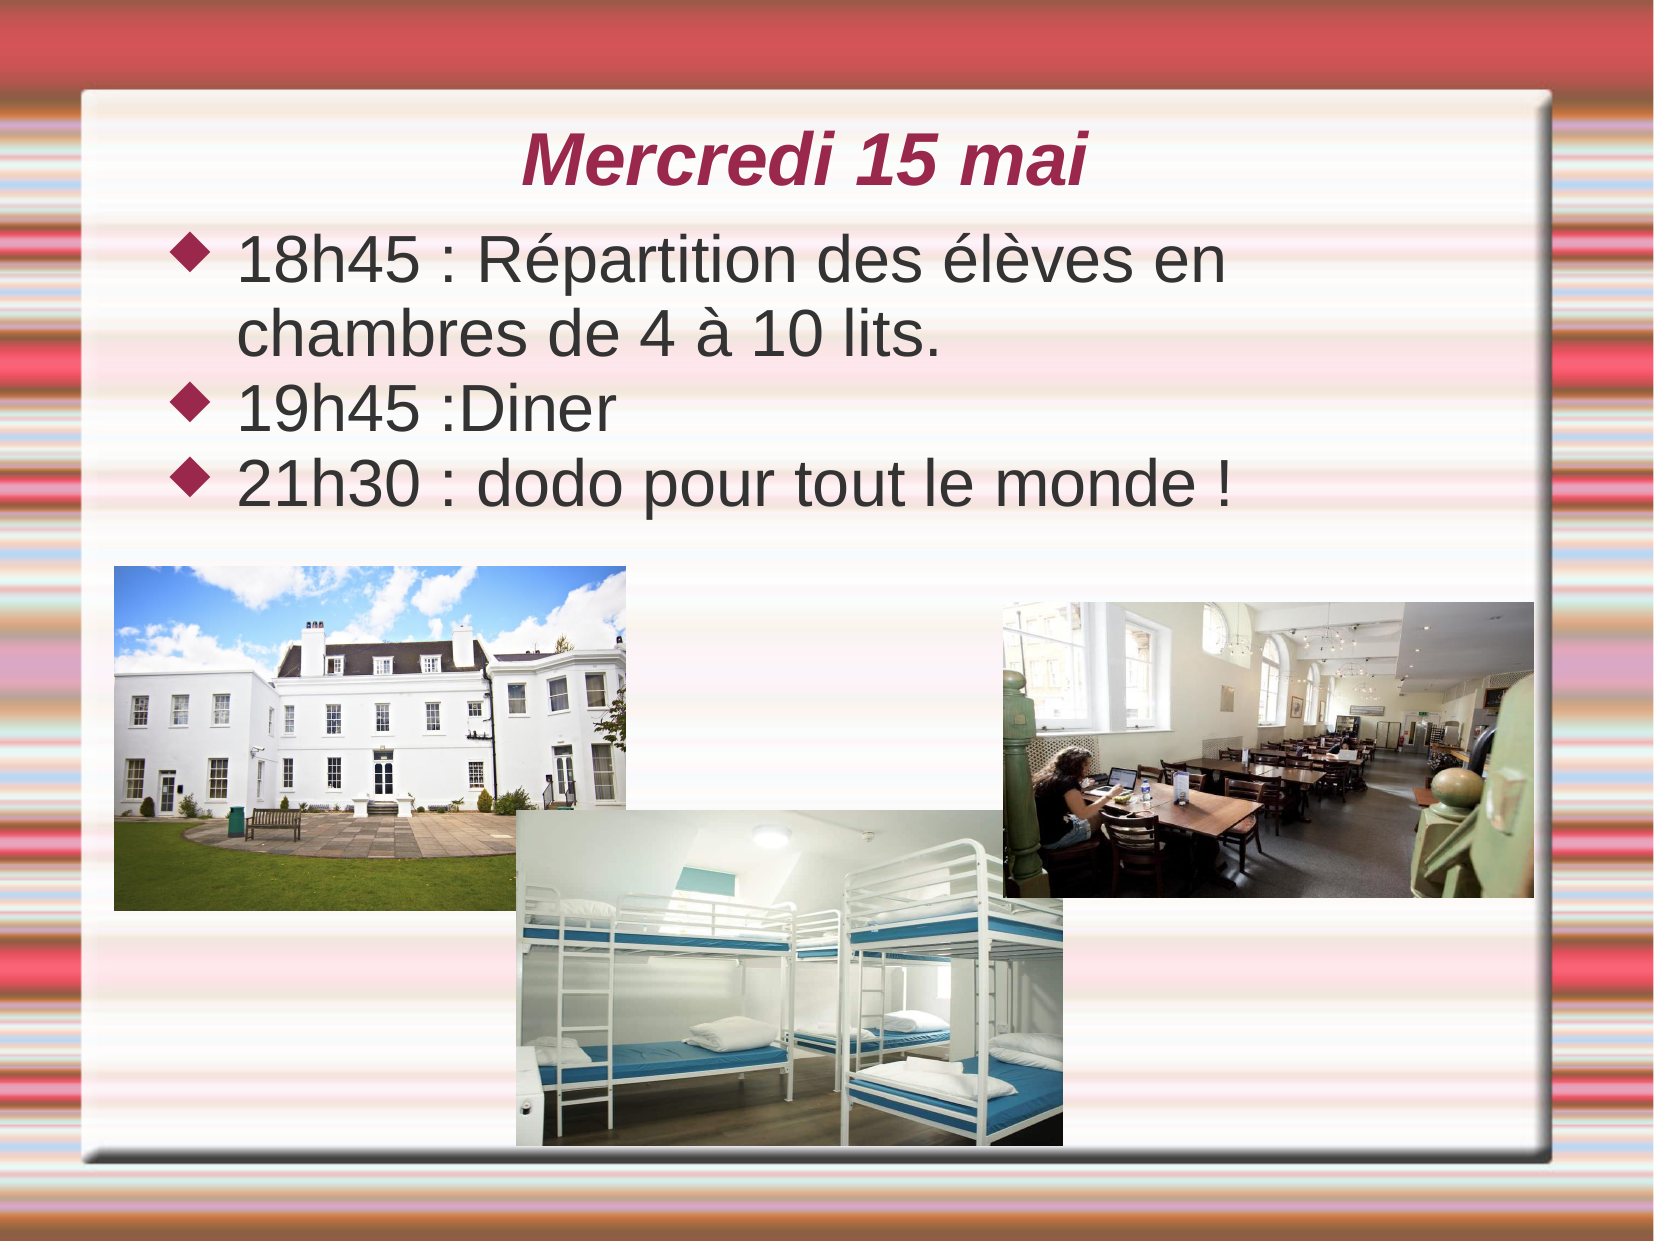

# Mercredi 15 mai
18h45 : Répartition des élèves en chambres de 4 à 10 lits.
19h45 :Diner
21h30 : dodo pour tout le monde !